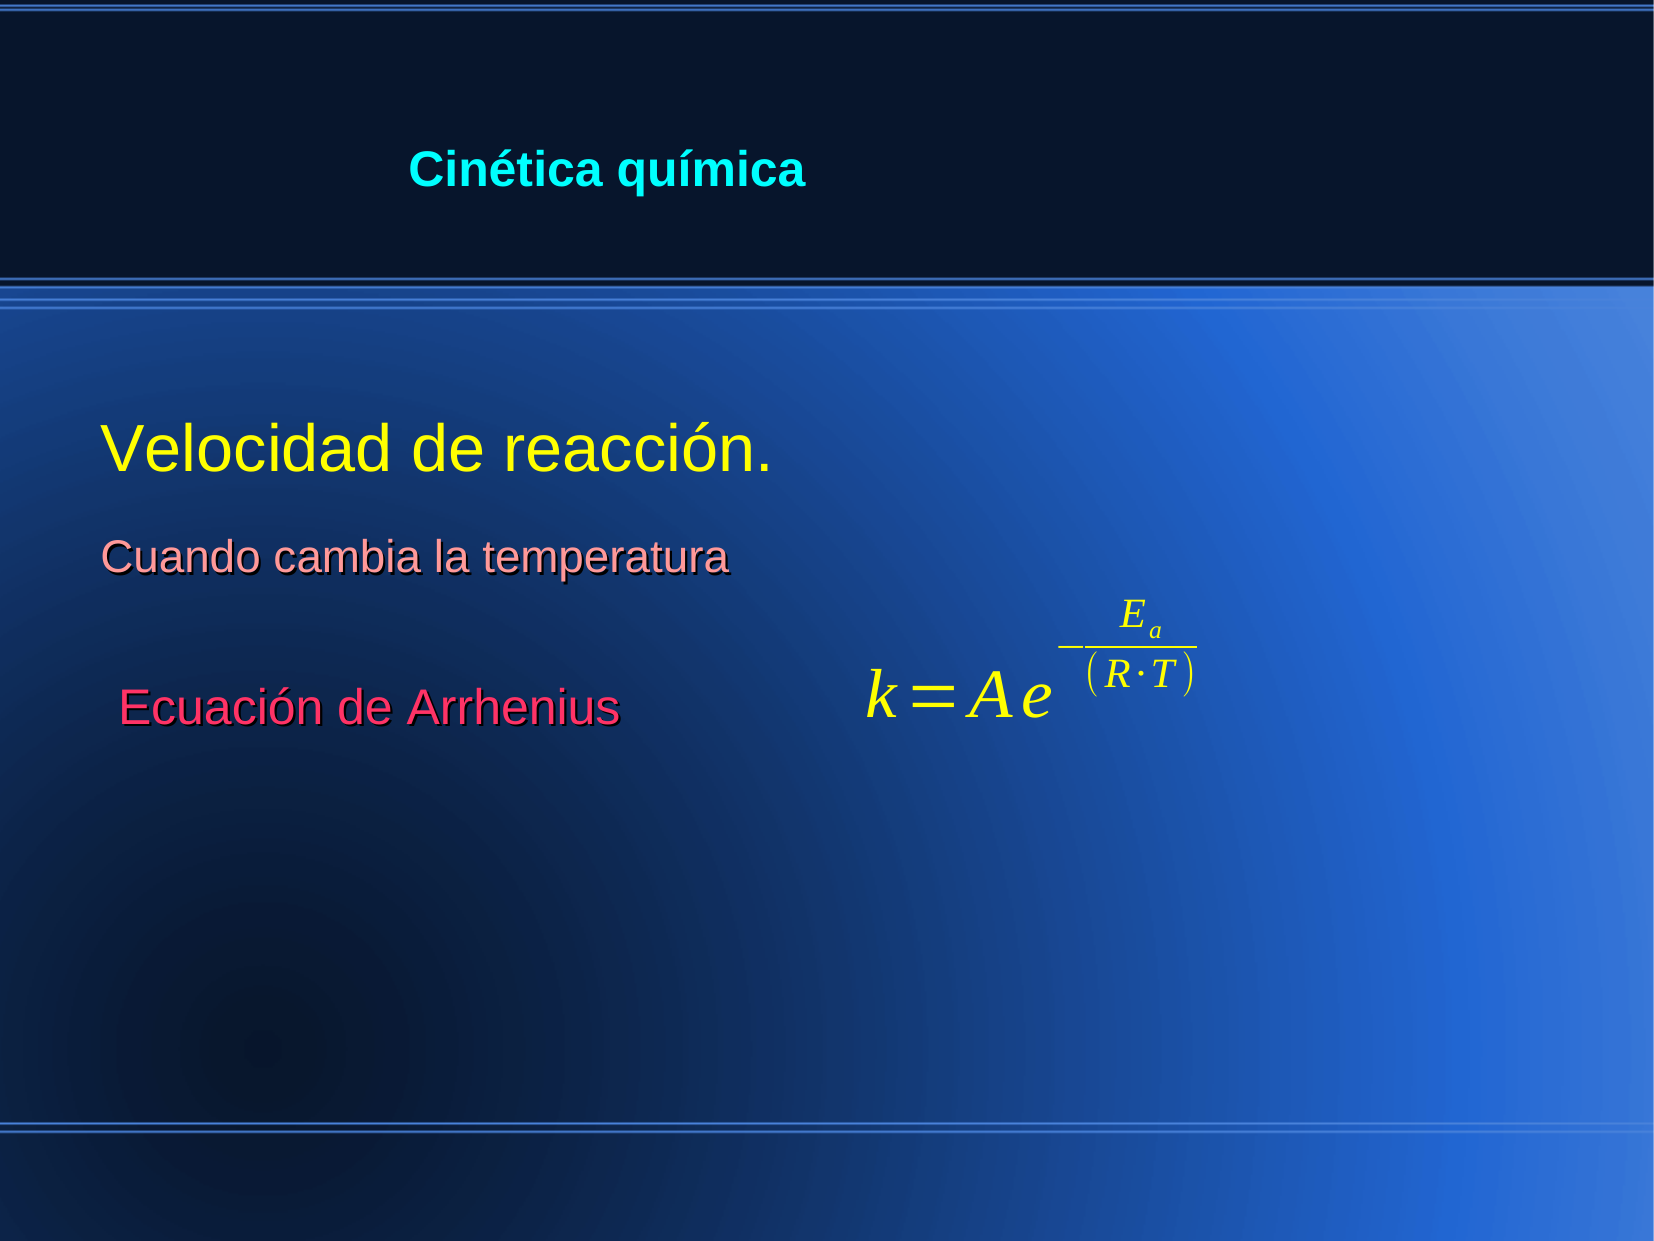

# Cinética química
Velocidad de reacción.
Cuando cambia la temperatura
Ecuación de Arrhenius